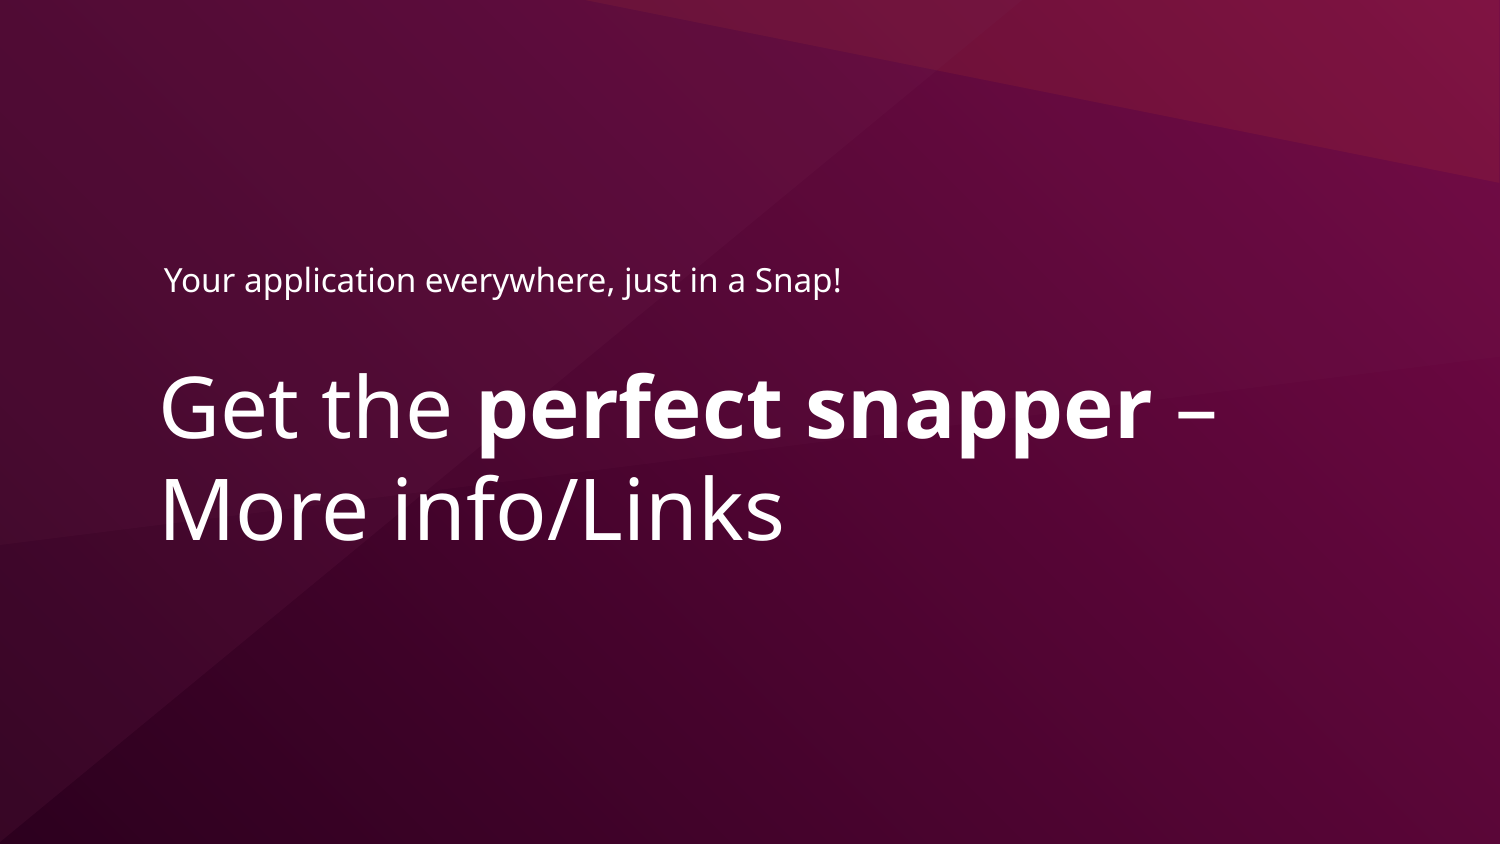

Your application everywhere, just in a Snap!
# Get the perfect snapper – More info/Links